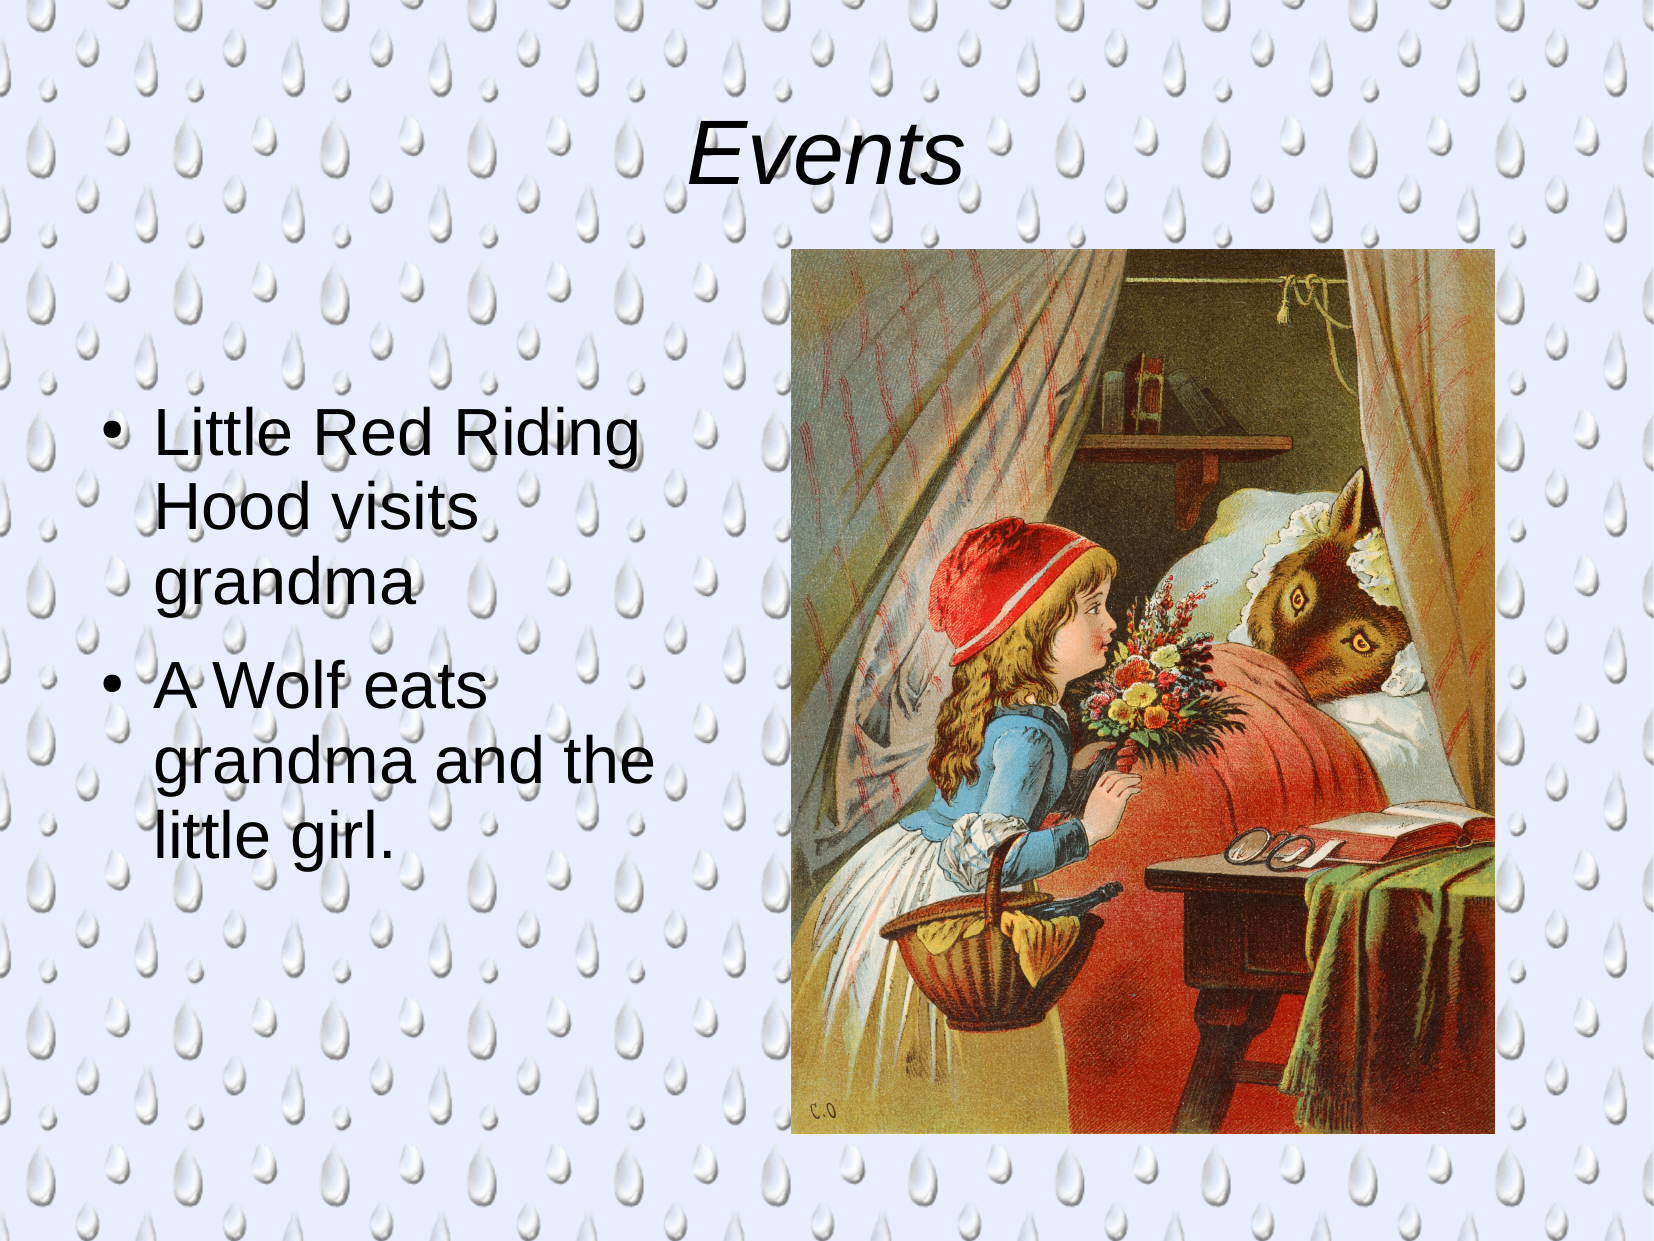

# Events
Little Red Riding Hood visits grandma
A Wolf eats grandma and the little girl.